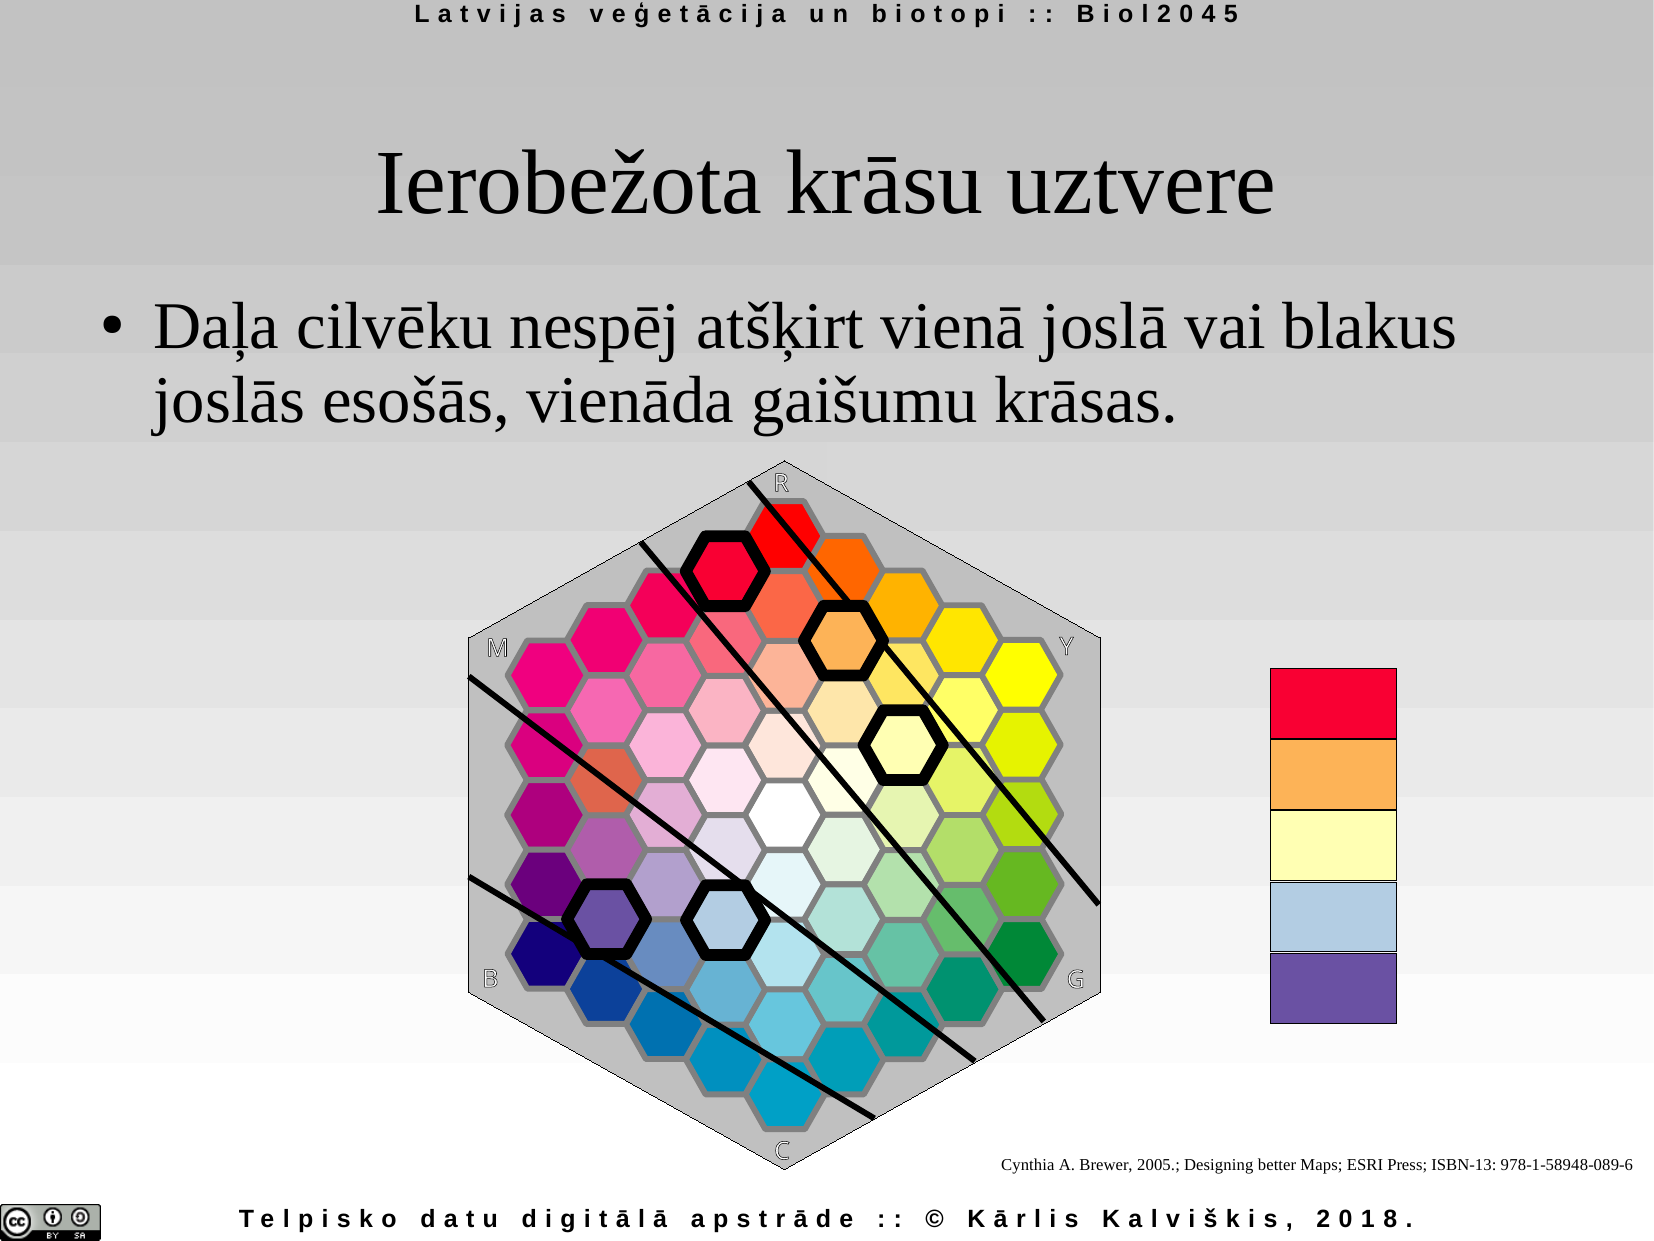

# Ierobežota krāsu uztvere
Daļa cilvēku nespēj atšķirt vienā joslā vai blakus joslās esošās, vienāda gaišumu krāsas.
R
Y
M
B
G
C
Cynthia A. Brewer, 2005.; Designing better Maps; ESRI Press; ISBN-13: 978-1-58948-089-6